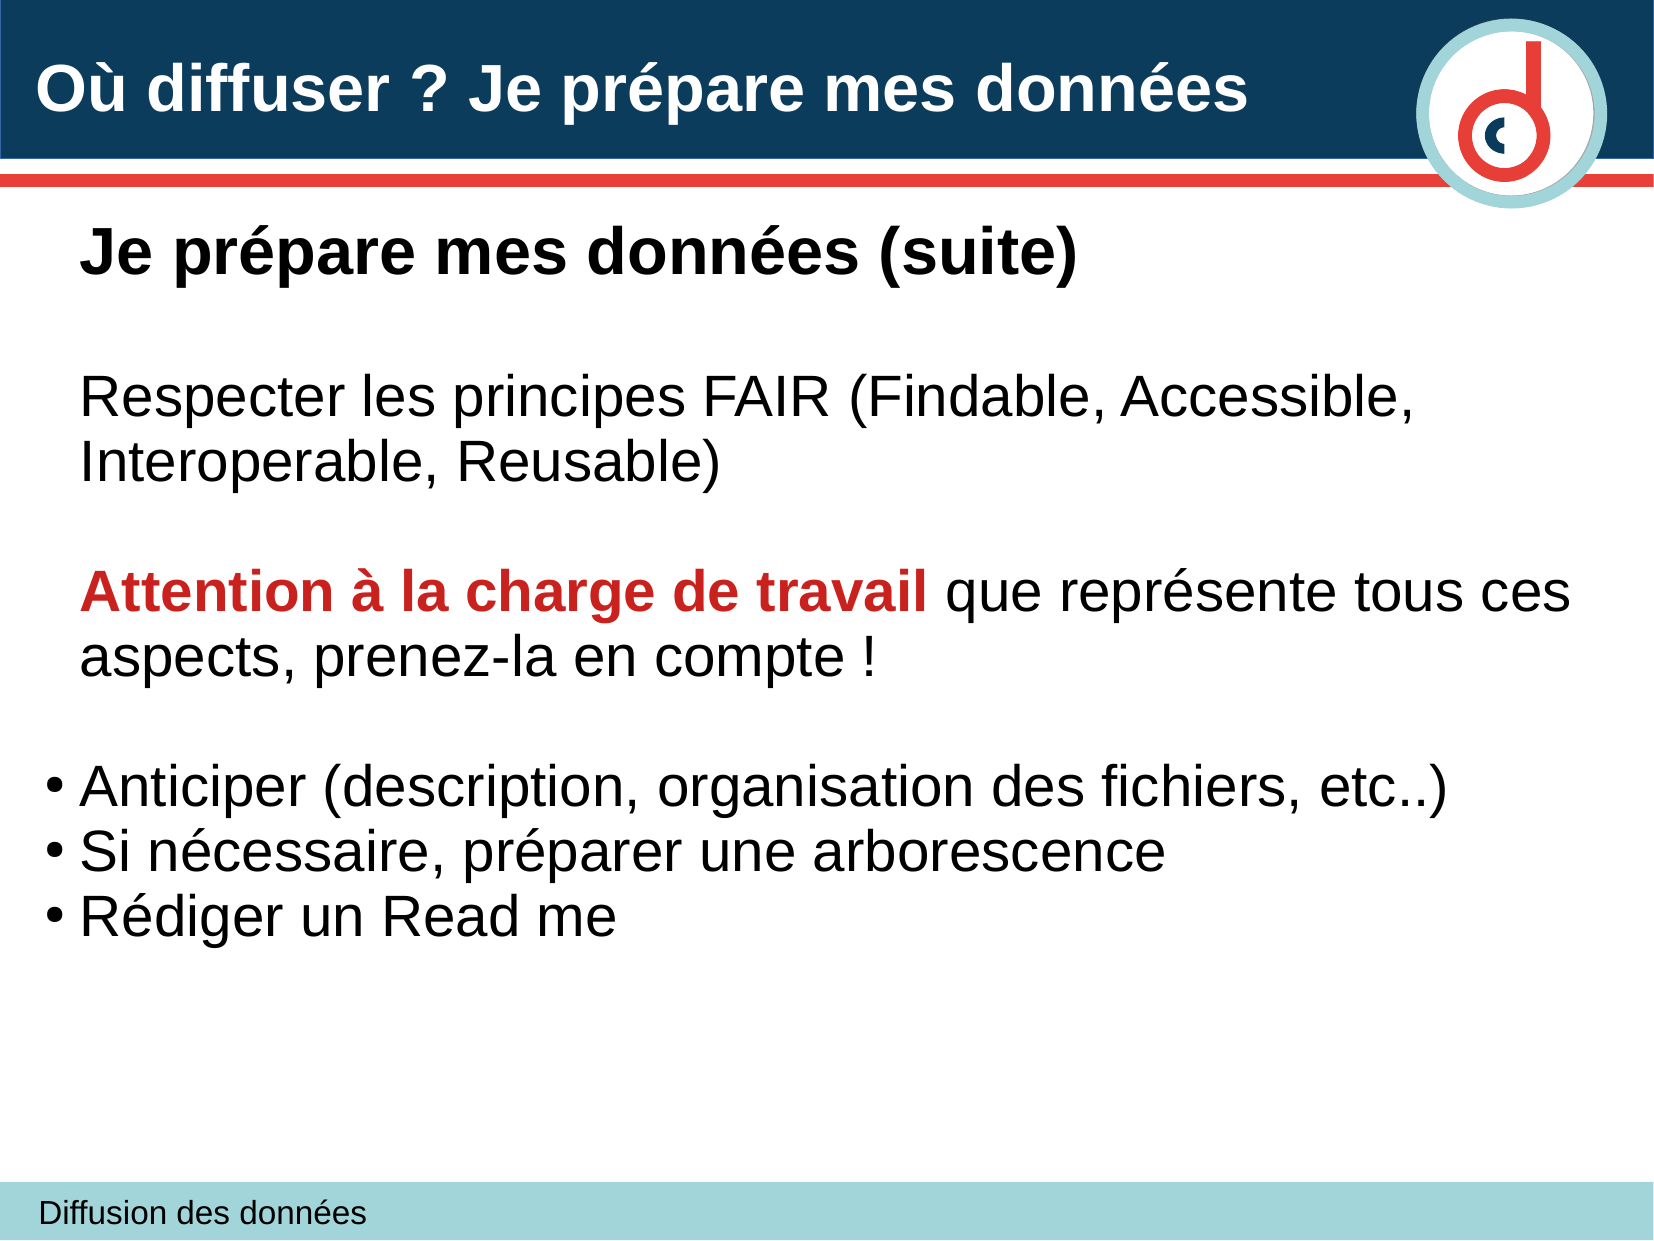

# Où diffuser ? Je prépare mes données
Je prépare mes données (suite)
Respecter les principes FAIR (Findable, Accessible, Interoperable, Reusable)
Attention à la charge de travail que représente tous ces aspects, prenez-la en compte !
Anticiper (description, organisation des fichiers, etc..)
Si nécessaire, préparer une arborescence
Rédiger un Read me
Diffusion des données